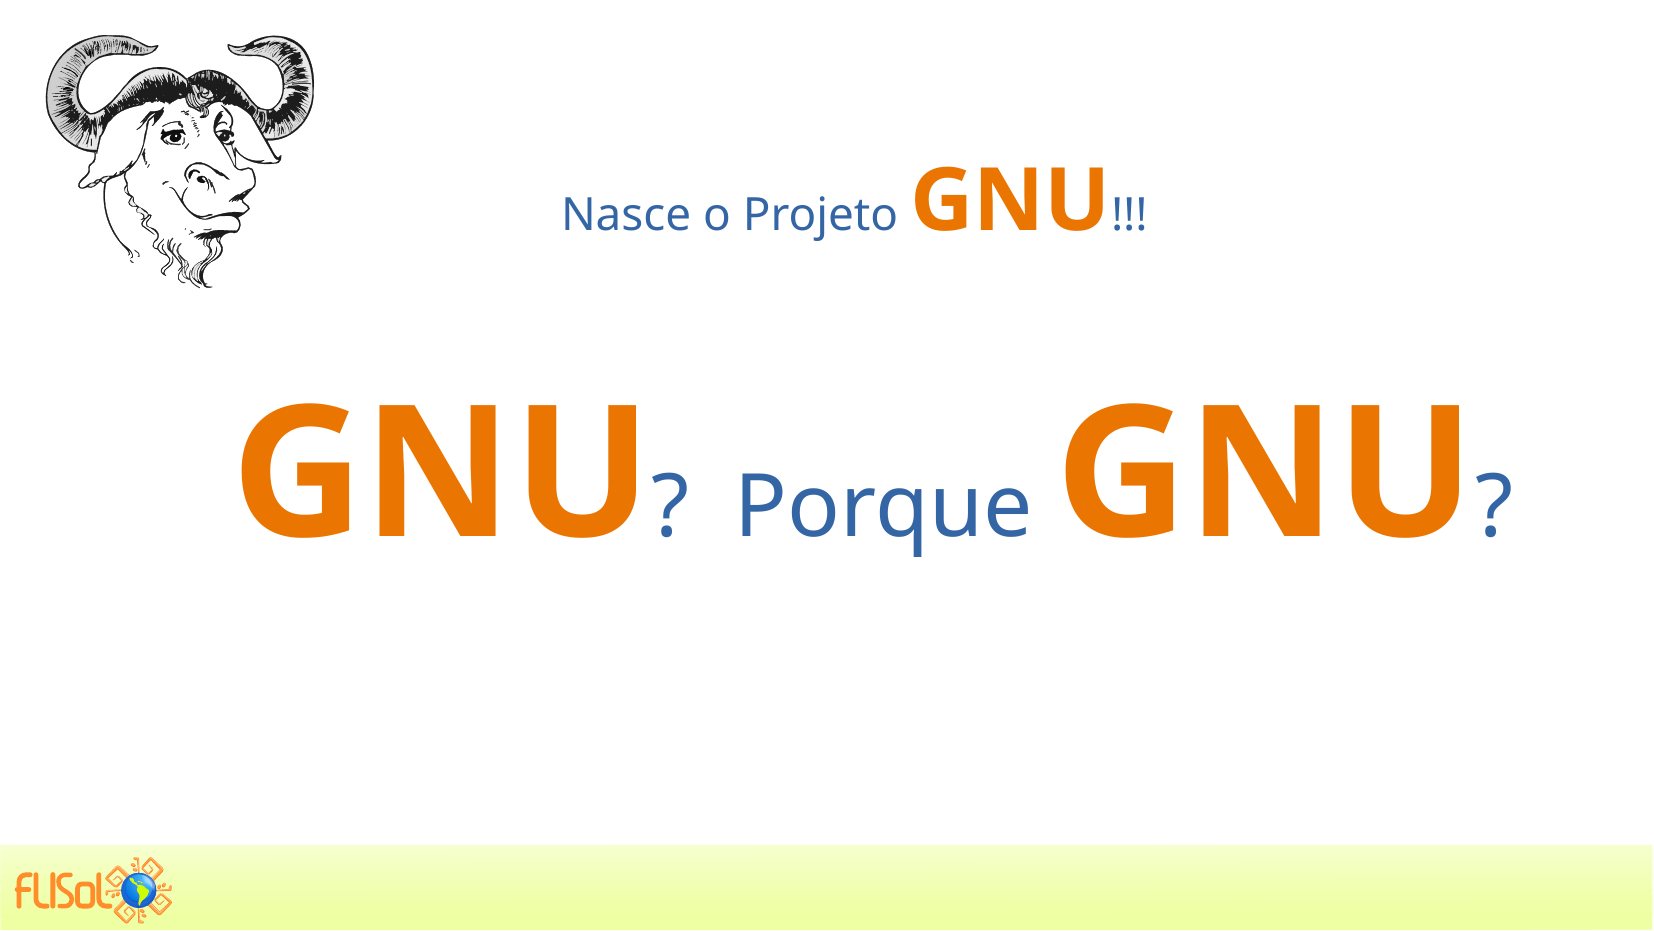

Nasce o Projeto GNU!!!
 GNU? Porque GNU?